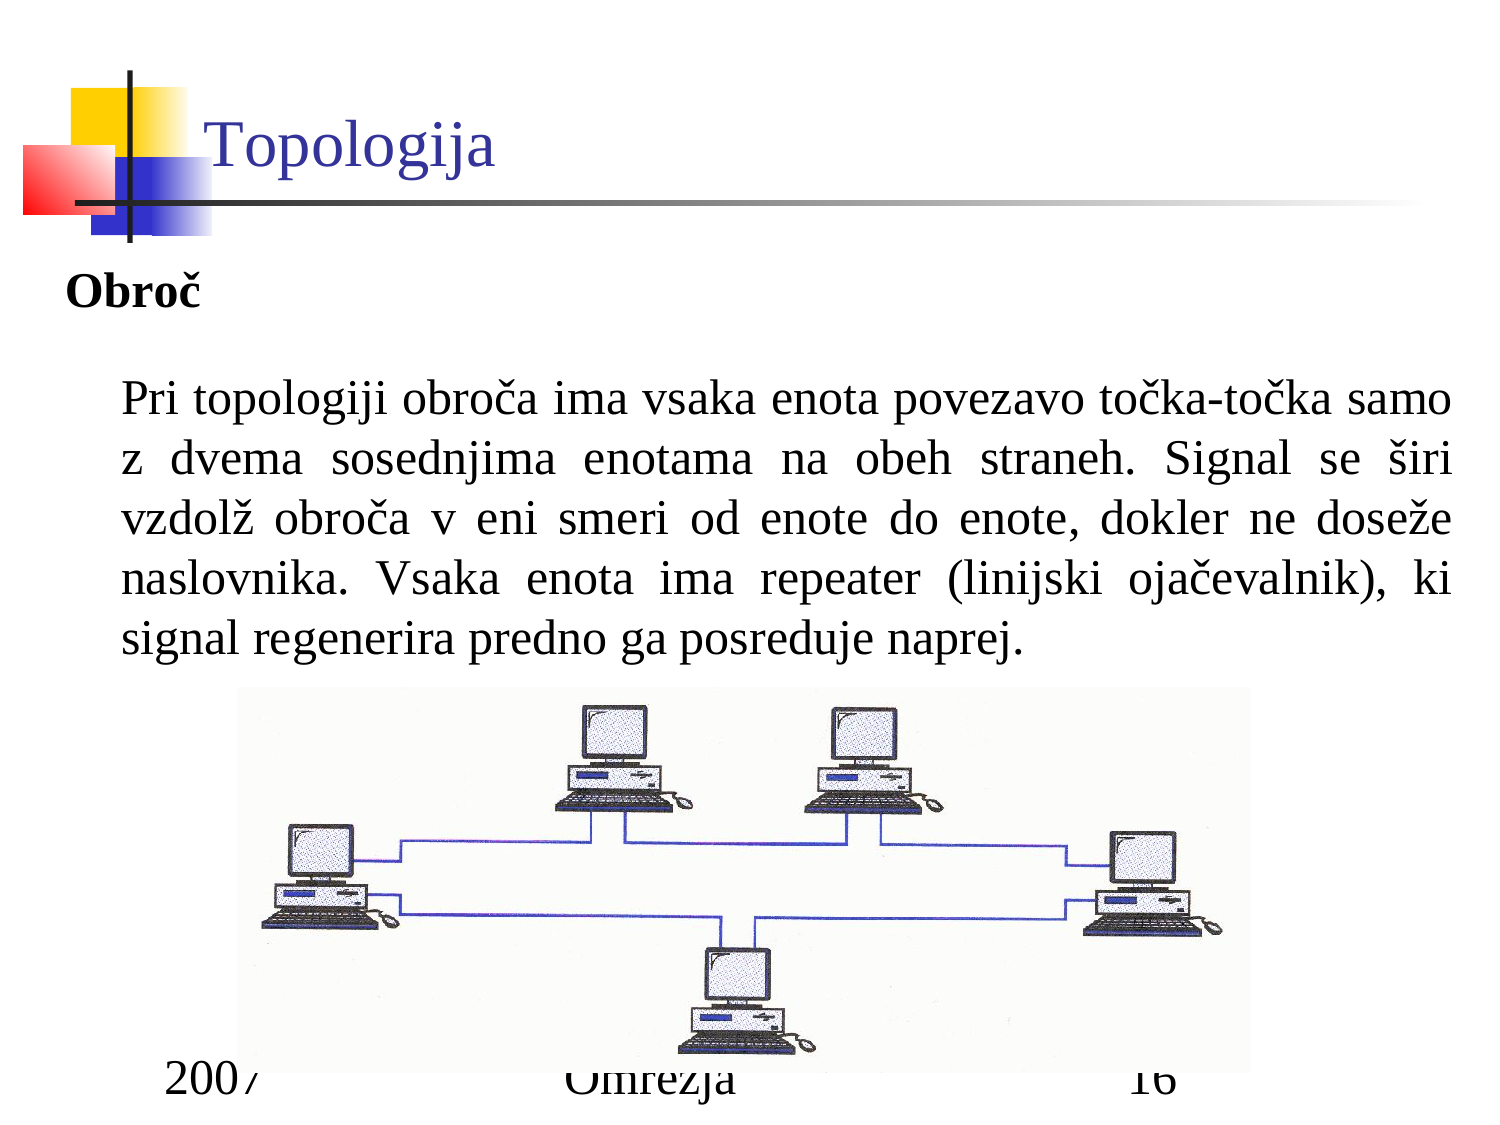

# Topologija
Obroč
	Pri topologiji obroča ima vsaka enota povezavo točka-točka samo z dvema sosednjima enotama na obeh straneh. Signal se širi vzdolž obroča v eni smeri od enote do enote, dokler ne doseže naslovnika. Vsaka enota ima repeater (linijski ojačevalnik), ki signal regenerira predno ga posreduje naprej.
2007
Omrežja
16